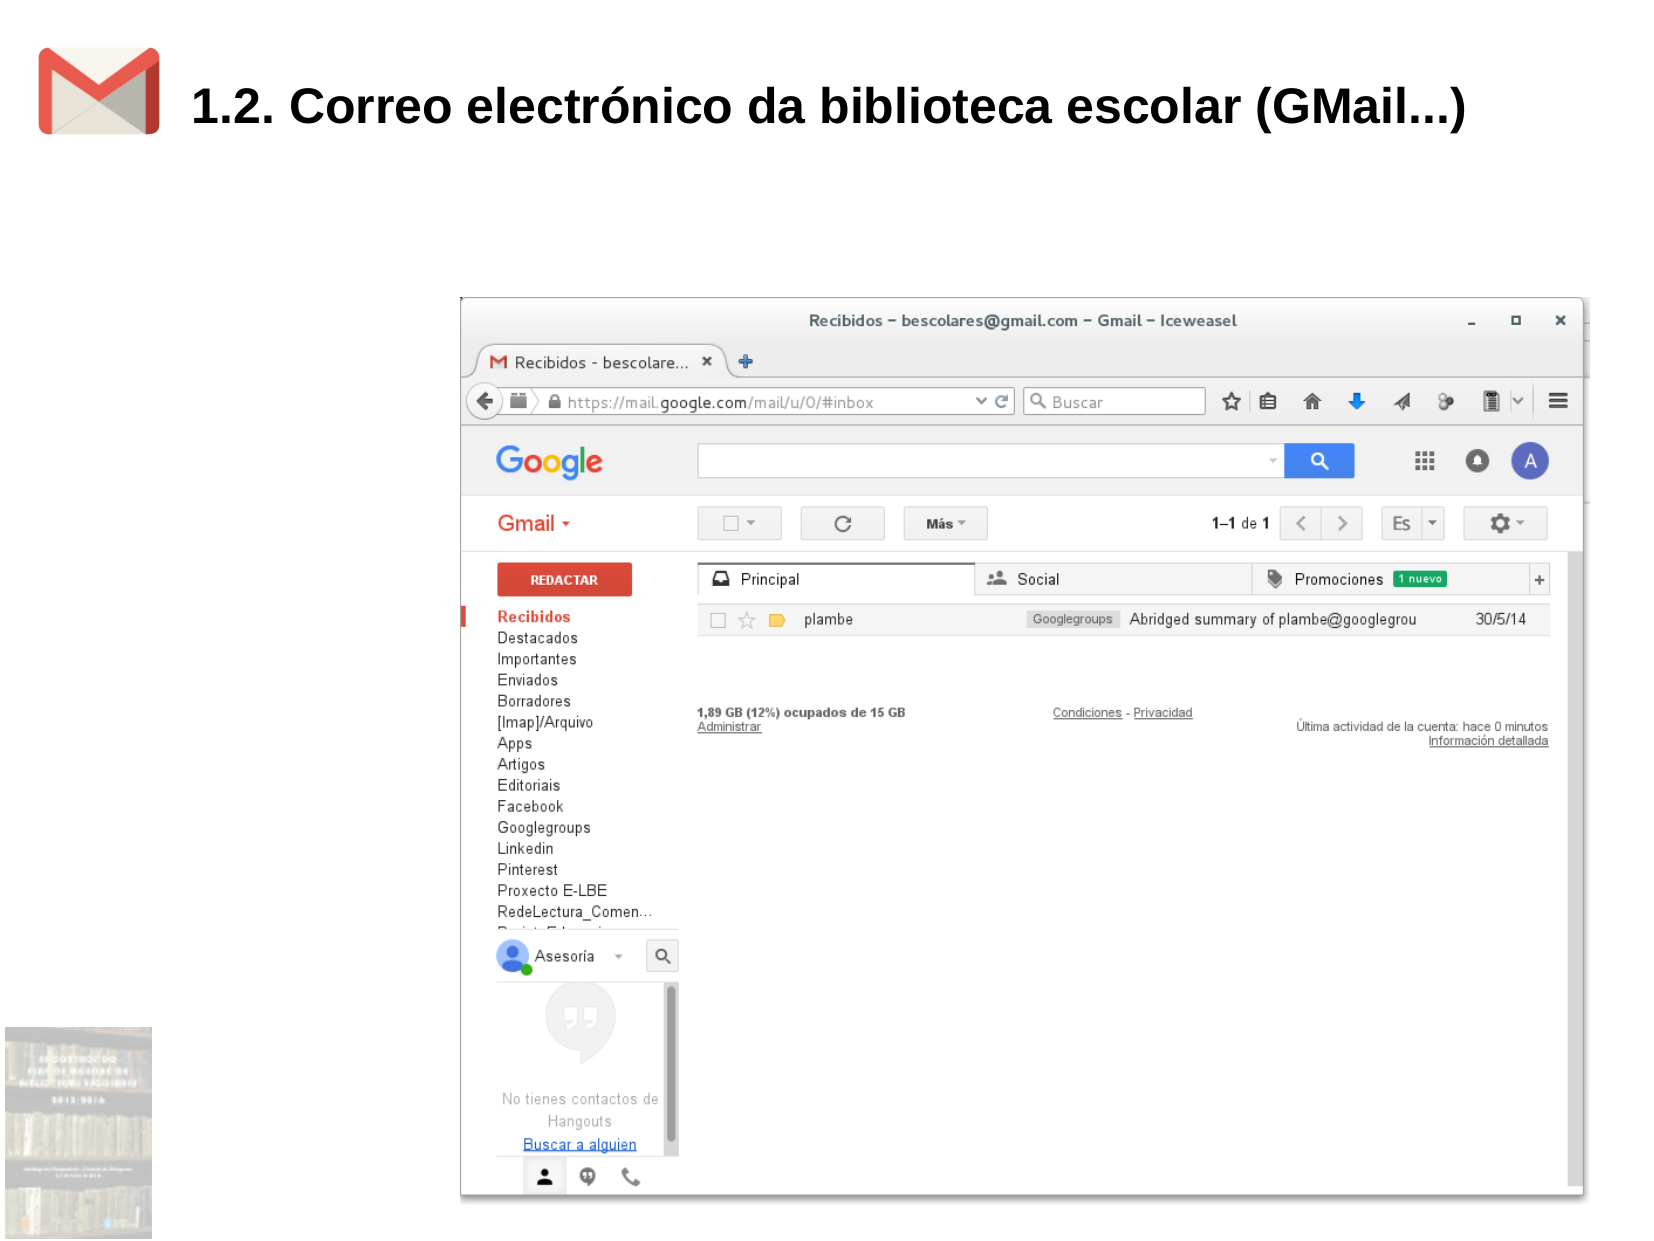

1.2. Correo electrónico da biblioteca escolar (GMail...)